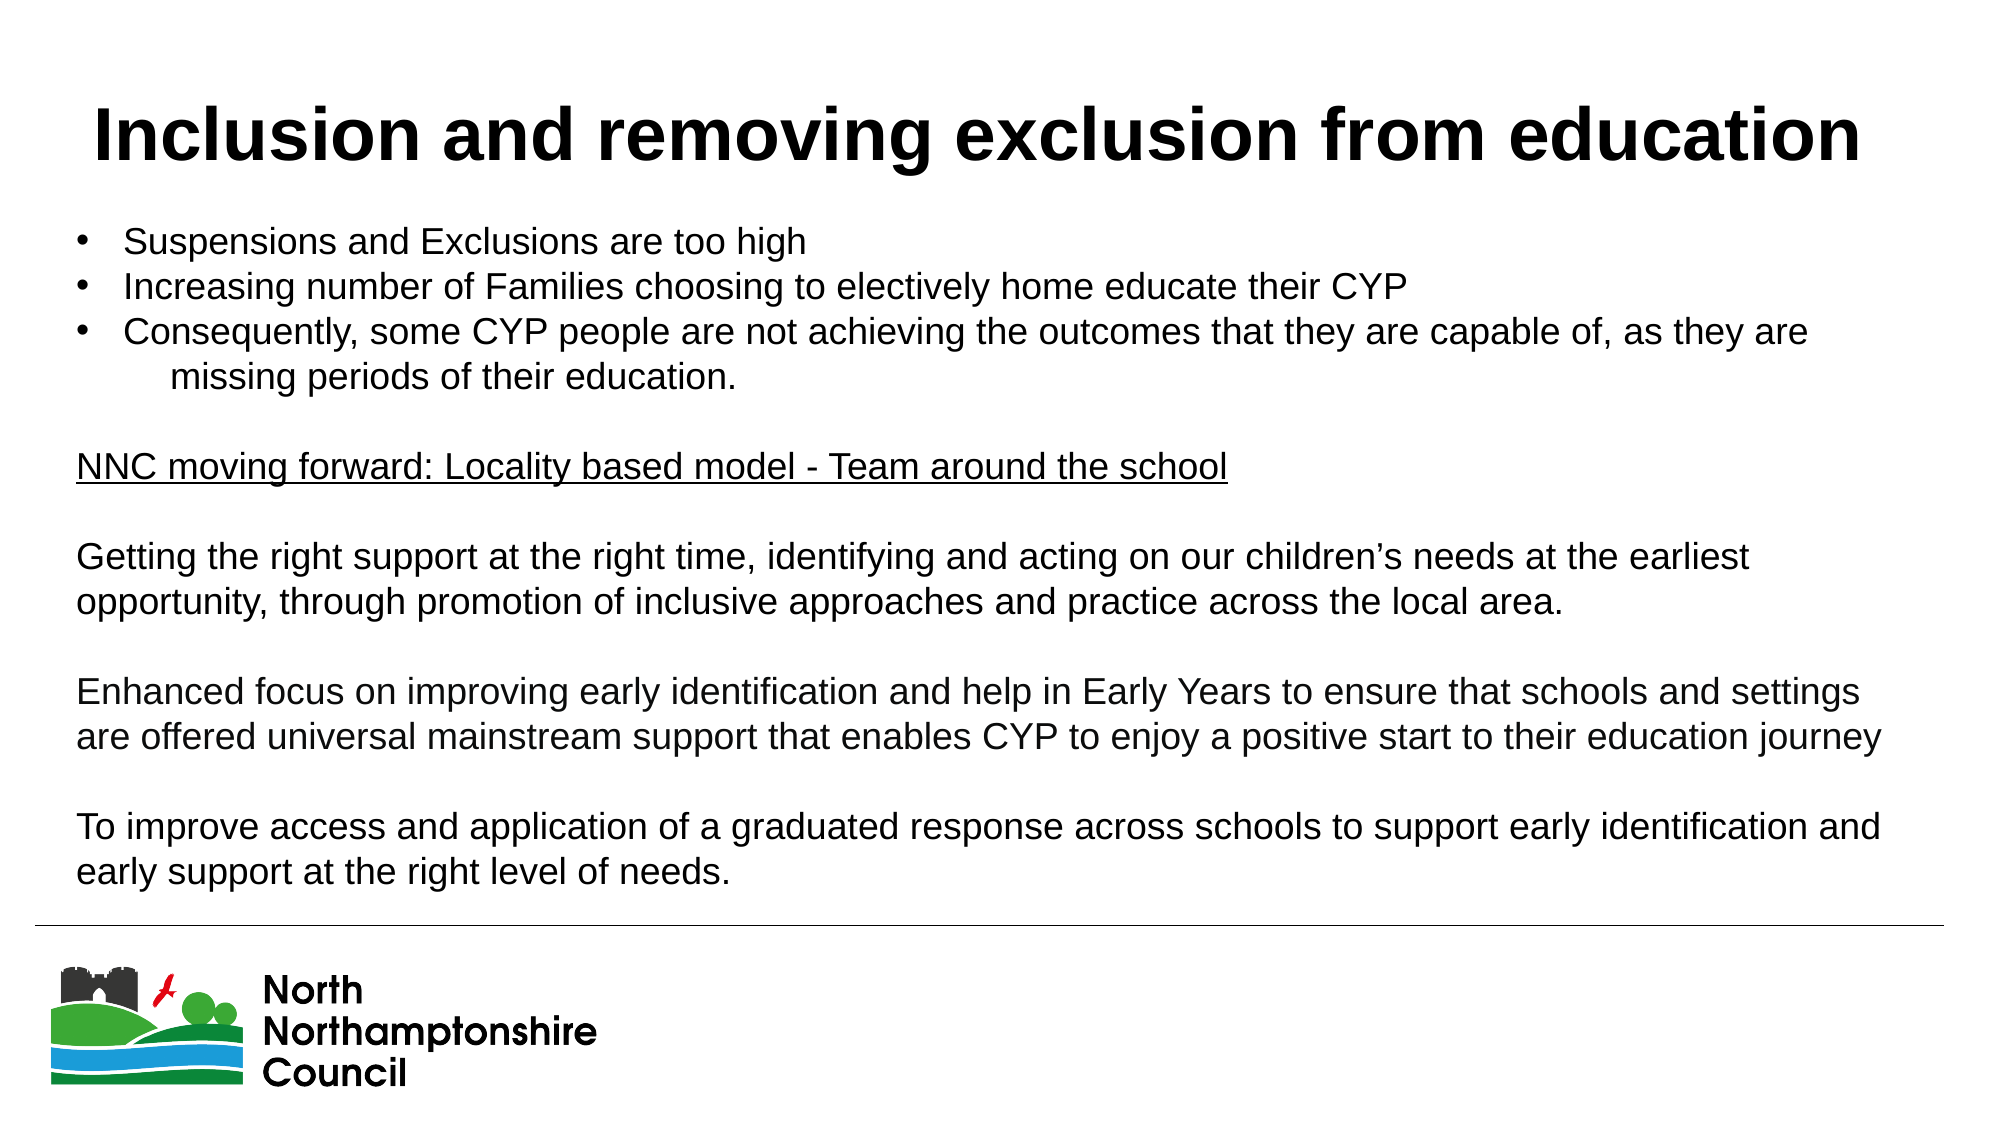

Inclusion and removing exclusion from education
Suspensions and Exclusions are too high
Increasing number of Families choosing to electively home educate their CYP
Consequently, some CYP people are not achieving the outcomes that they are capable of, as they are missing periods of their education.​
NNC moving forward: Locality based model - Team around the school
Getting the right support at the right time, identifying and acting on our children’s needs at the earliest opportunity, through promotion of inclusive approaches and practice across the local area.
Enhanced focus on improving early identification and help in Early Years to ensure that schools and settings are offered universal mainstream support that enables CYP to enjoy a positive start to their education journey ​
To improve access and application of a graduated response across schools to support early identification and early support at the right level of needs.​